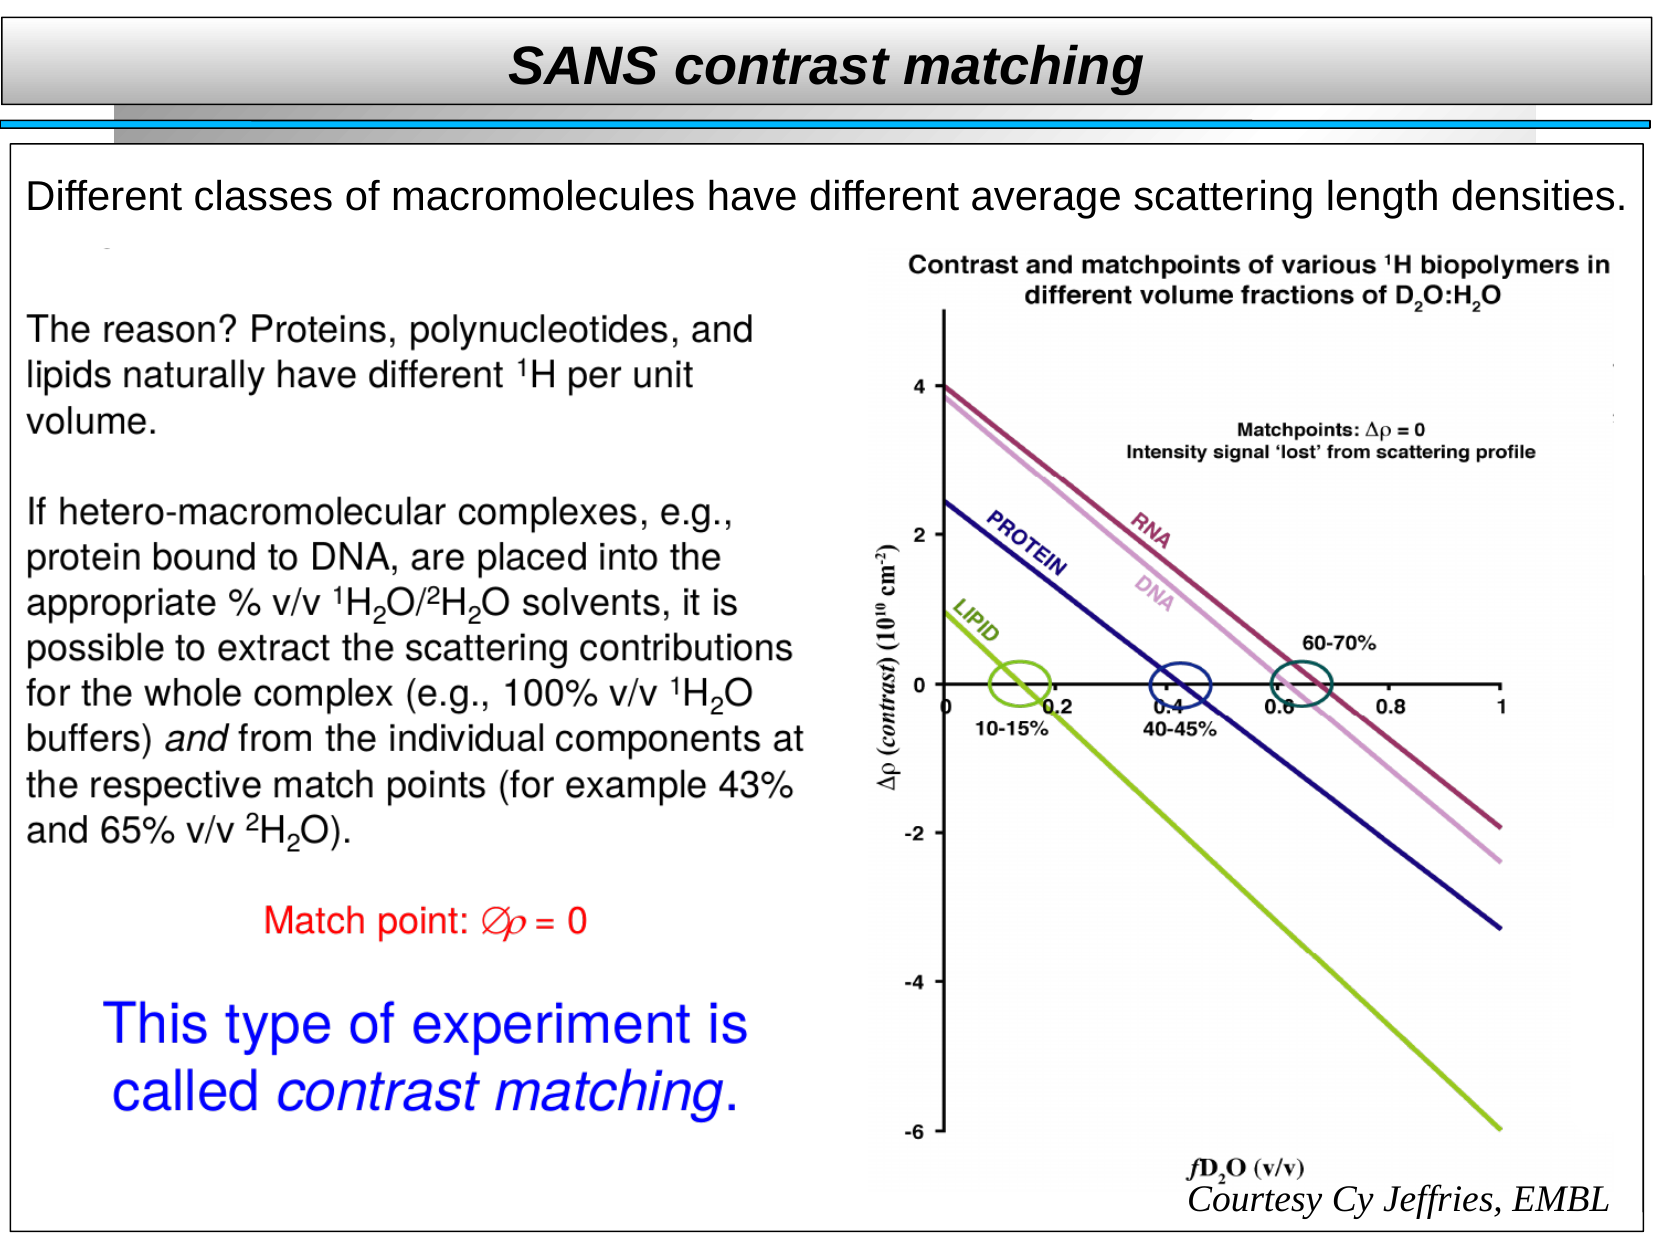

SANS contrast matching
Different classes of macromolecules have different average scattering length densities.
Courtesy Cy Jeffries, EMBL